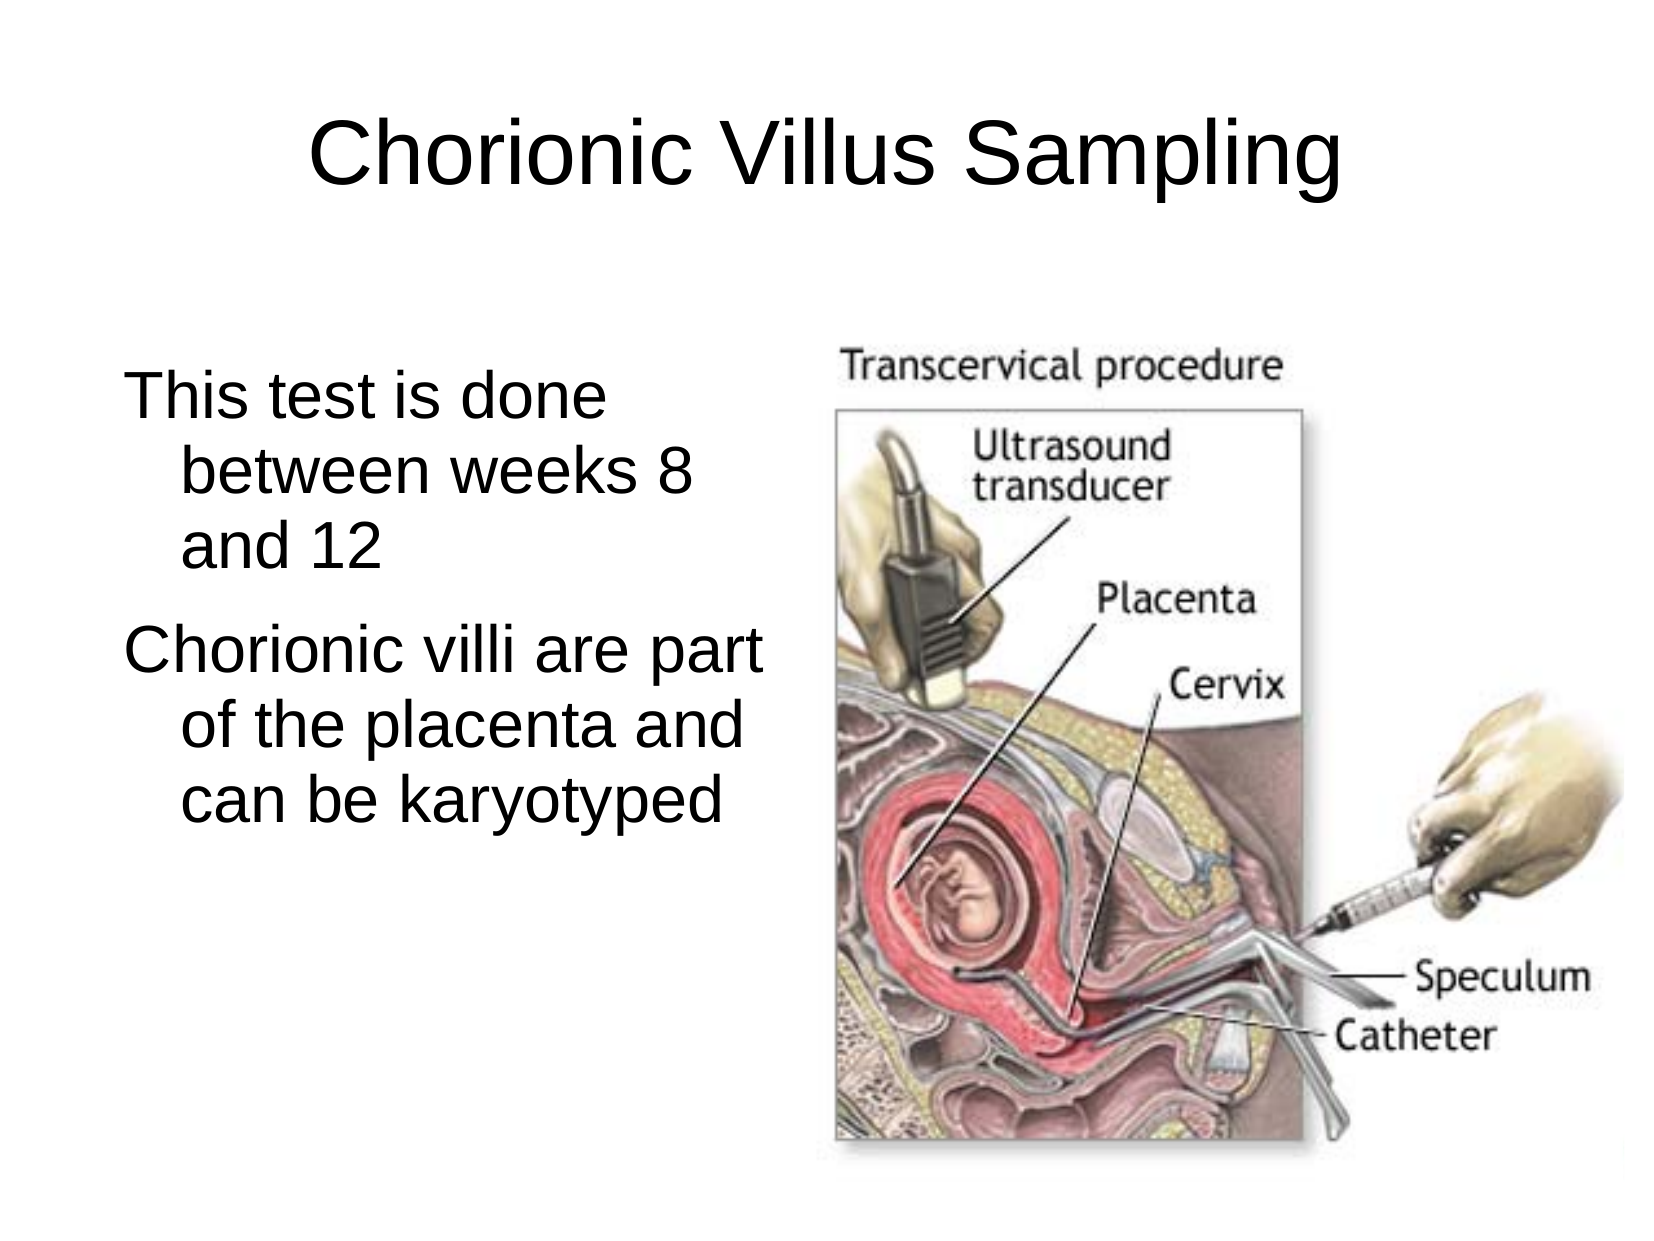

# Chorionic Villus Sampling
This test is done between weeks 8 and 12
Chorionic villi are part of the placenta and can be karyotyped